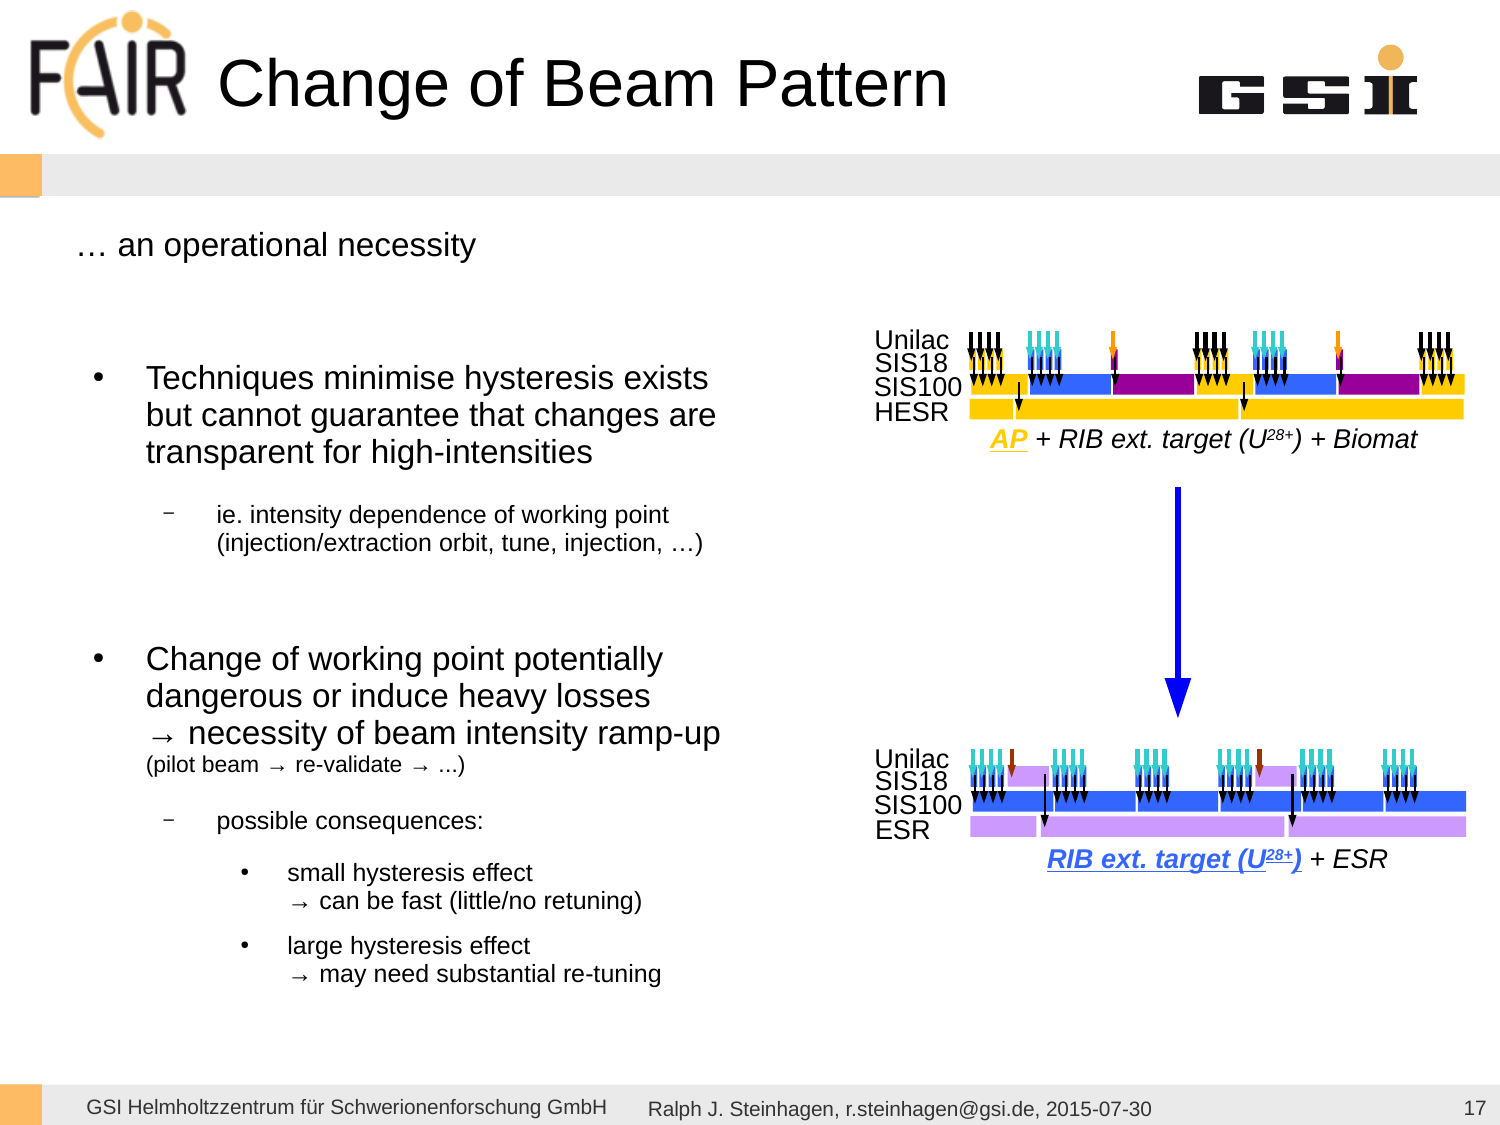

# Change of Beam Pattern
… an operational necessity
Techniques minimise hysteresis exists but cannot guarantee that changes are transparent for high-intensities
ie. intensity dependence of working point (injection/extraction orbit, tune, injection, …)
Change of working point potentially dangerous or induce heavy losses → necessity of beam intensity ramp-up (pilot beam → re-validate → ...)
possible consequences:
small hysteresis effect 			→ can be fast (little/no retuning)
large hysteresis effect 			→ may need substantial re-tuning
Unilac
SIS18
SIS100
HESR
AP + RIB ext. target (U28+) + Biomat
Unilac
SIS18
SIS100
ESR
RIB ext. target (U28+) + ESR